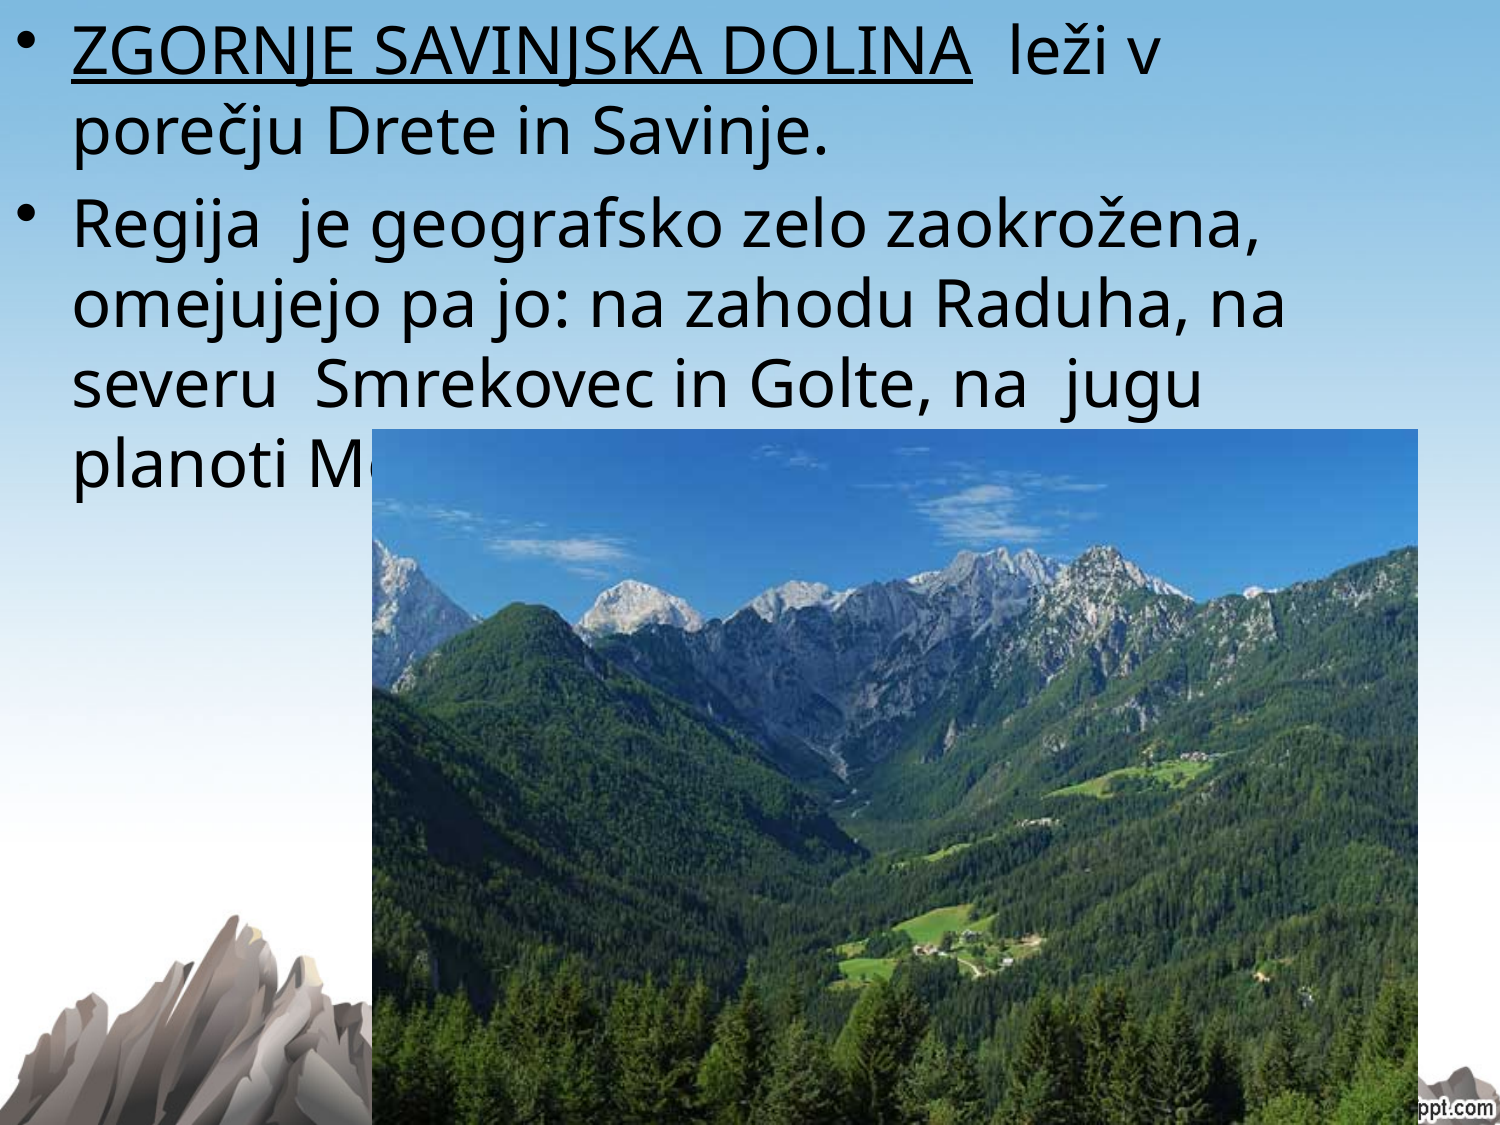

ZGORNJE SAVINJSKA DOLINA leži v porečju Drete in Savinje.
Regija je geografsko zelo zaokrožena, omejujejo pa jo: na zahodu Raduha, na severu Smrekovec in Golte, na jugu planoti Menina in Dobrovlje.
#